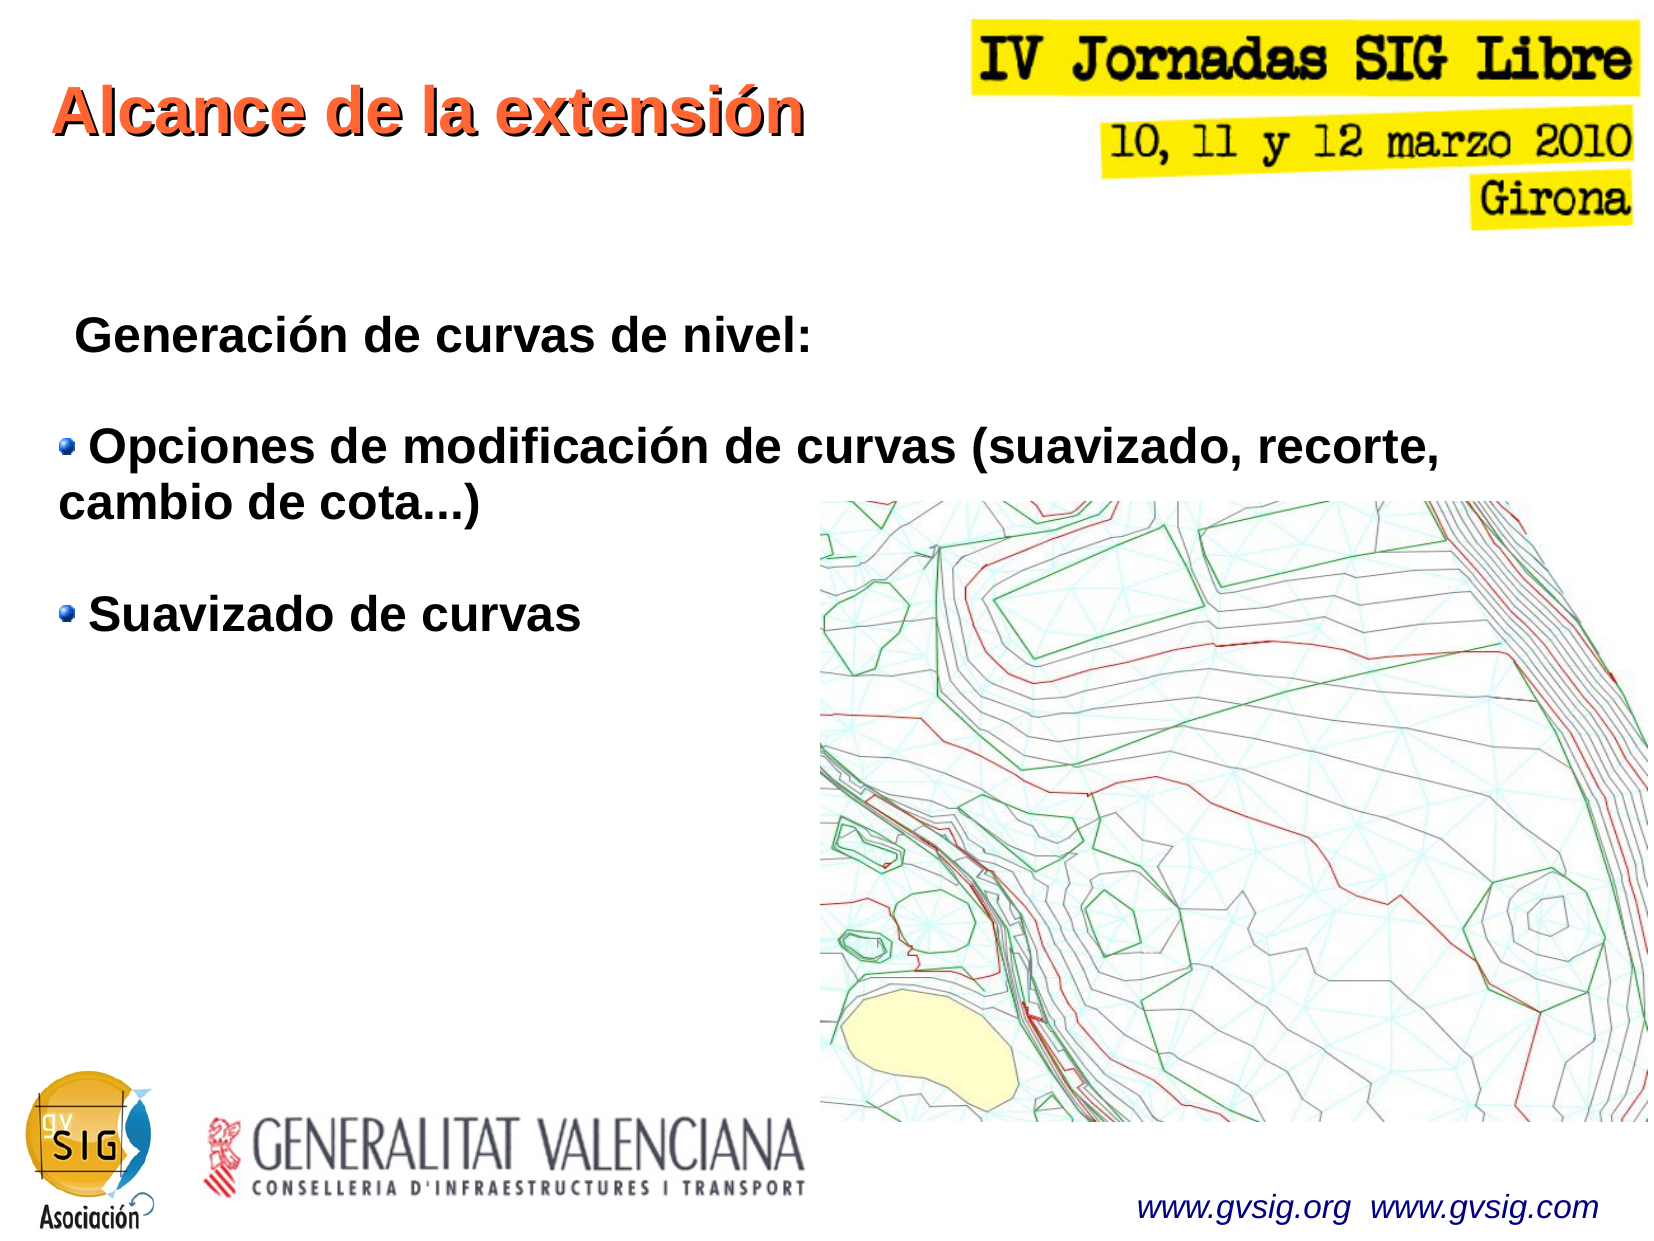

Alcance de la extensión
# Generación de curvas de nivel:
 Opciones de modificación de curvas (suavizado, recorte, cambio de cota...)
 Suavizado de curvas